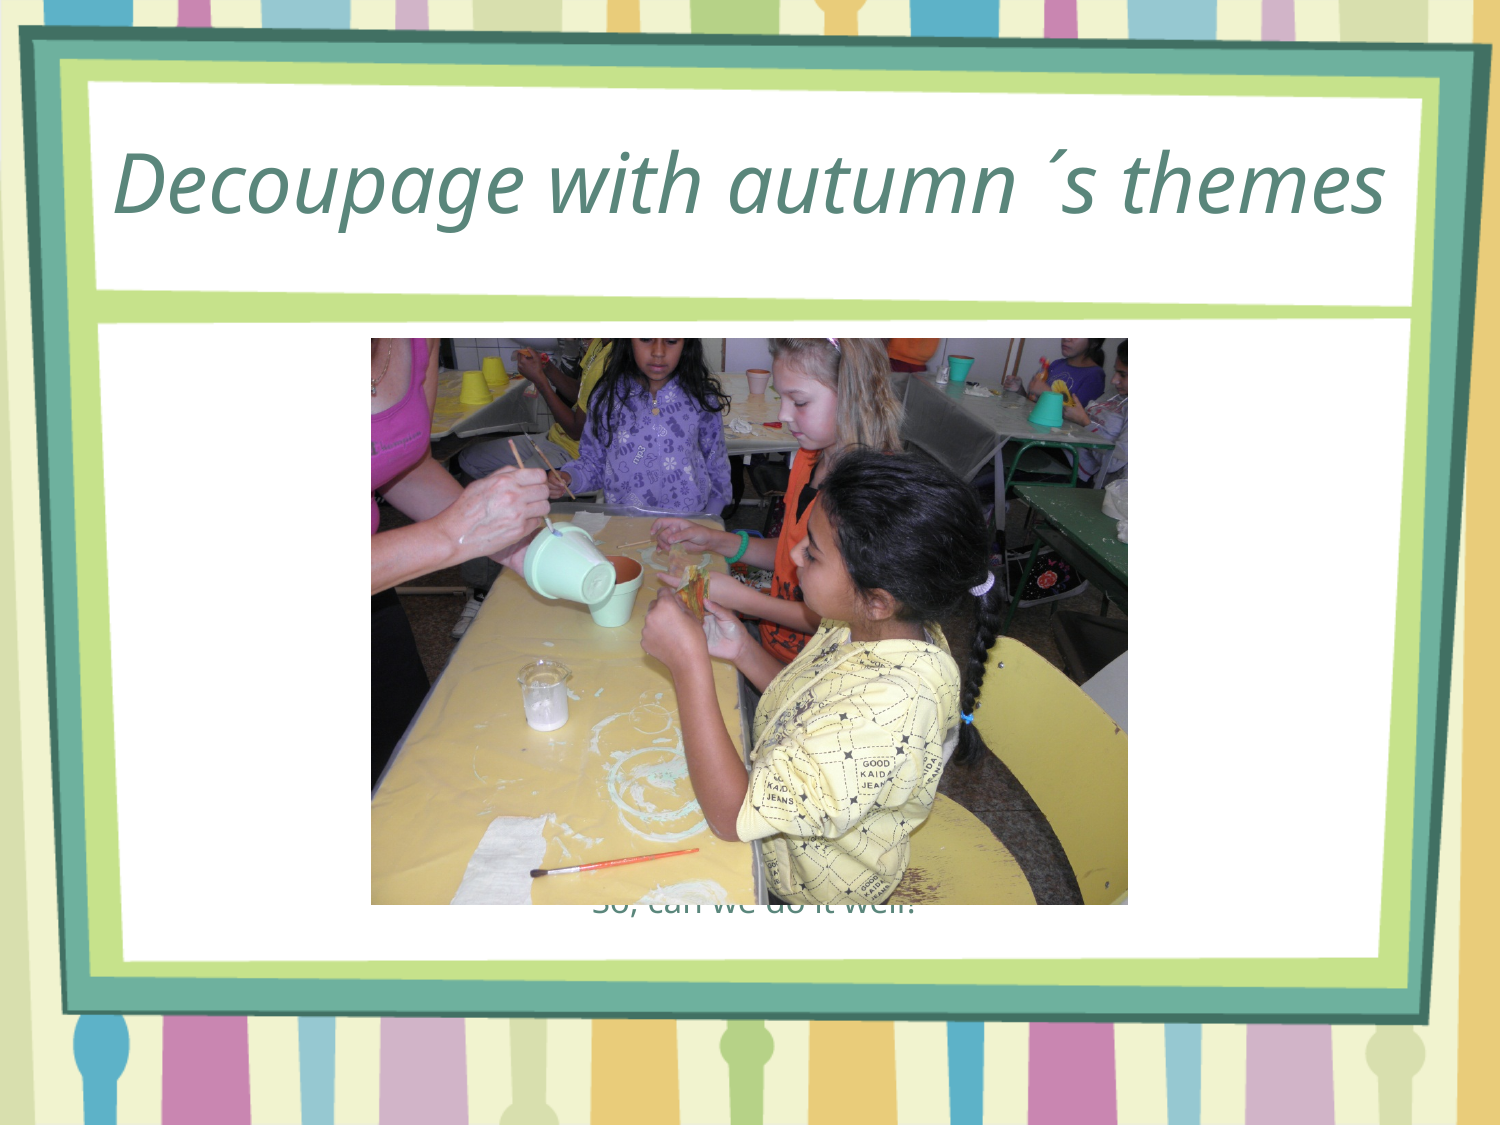

# Decoupage with autumn ´s themes
So, can we do it well?